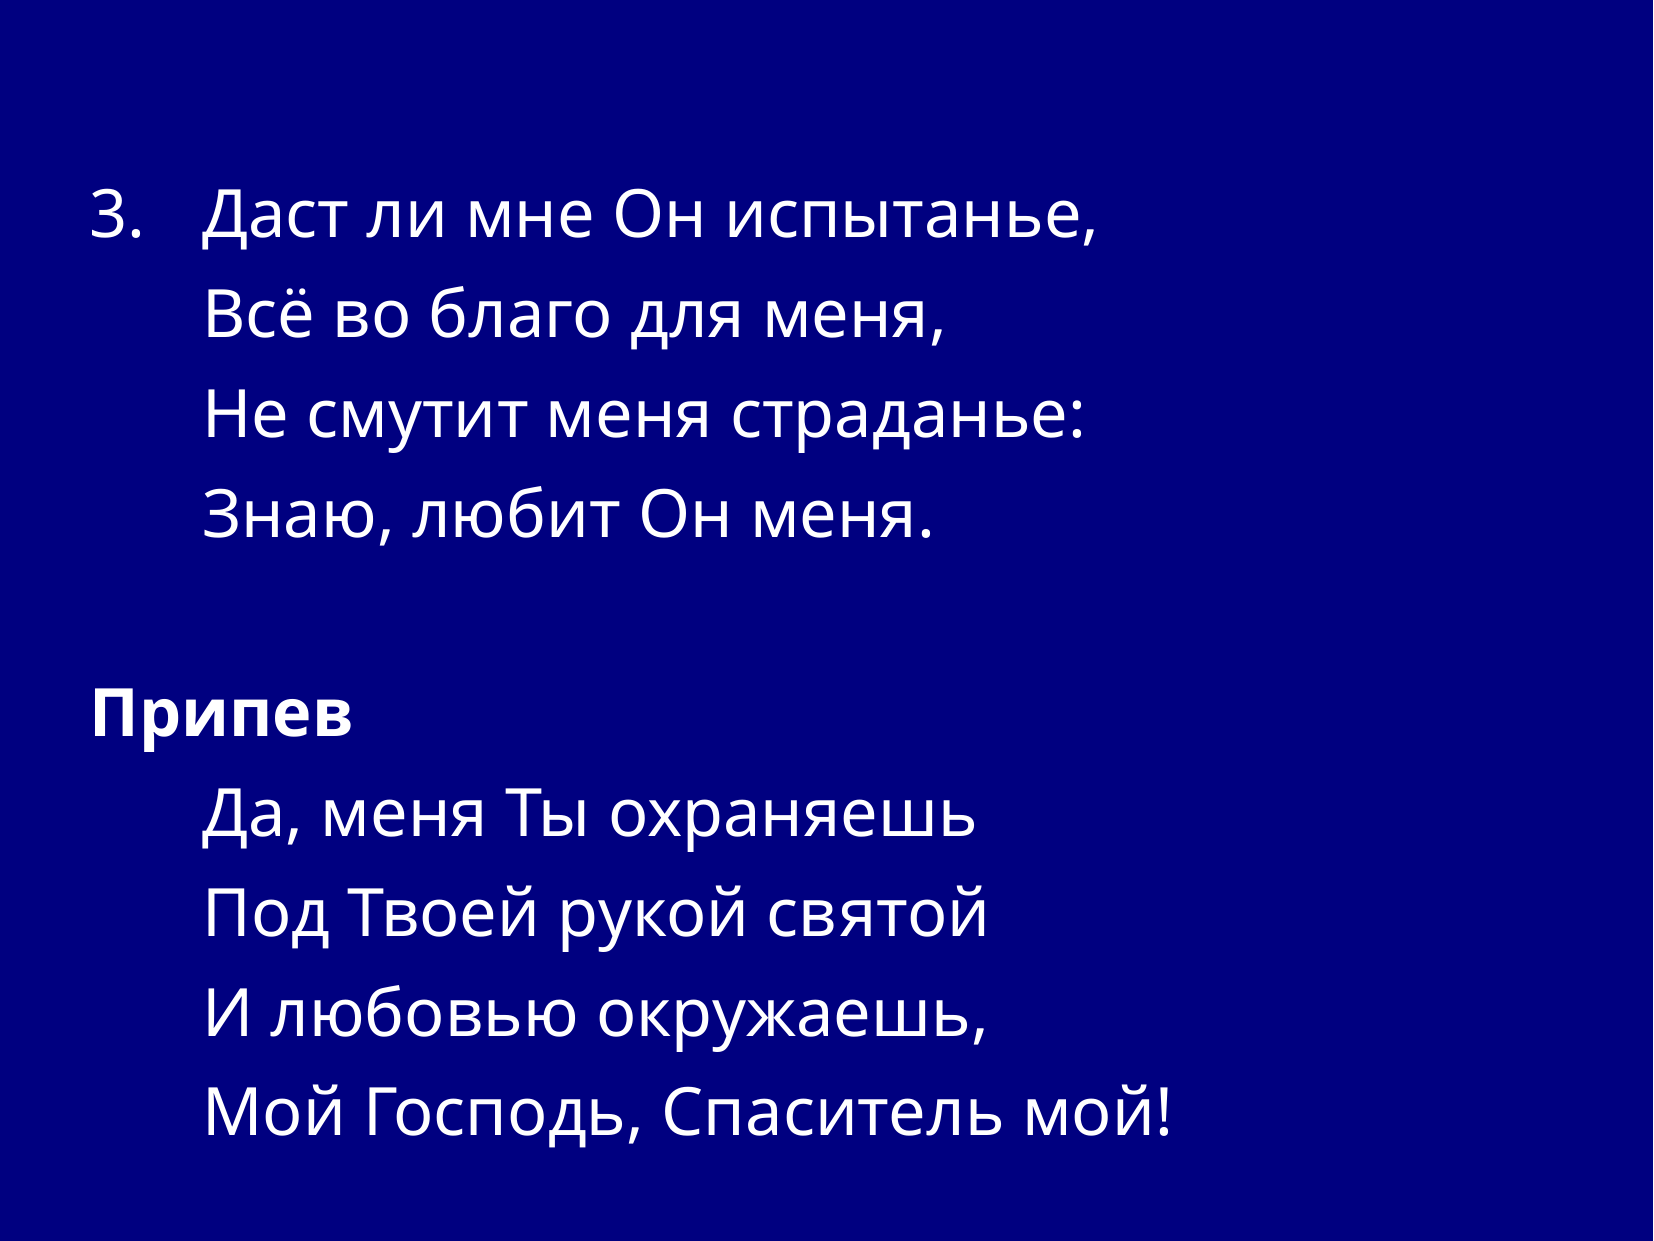

3.	Даст ли мне Он испытанье,
	Всё во благо для меня,
	Не смутит меня страданье:
	Знаю, любит Он меня.
Припев
	Да, меня Ты охраняешь
	Под Твоей рукой святой
	И любовью окружаешь,
	Мой Господь, Спаситель мой!